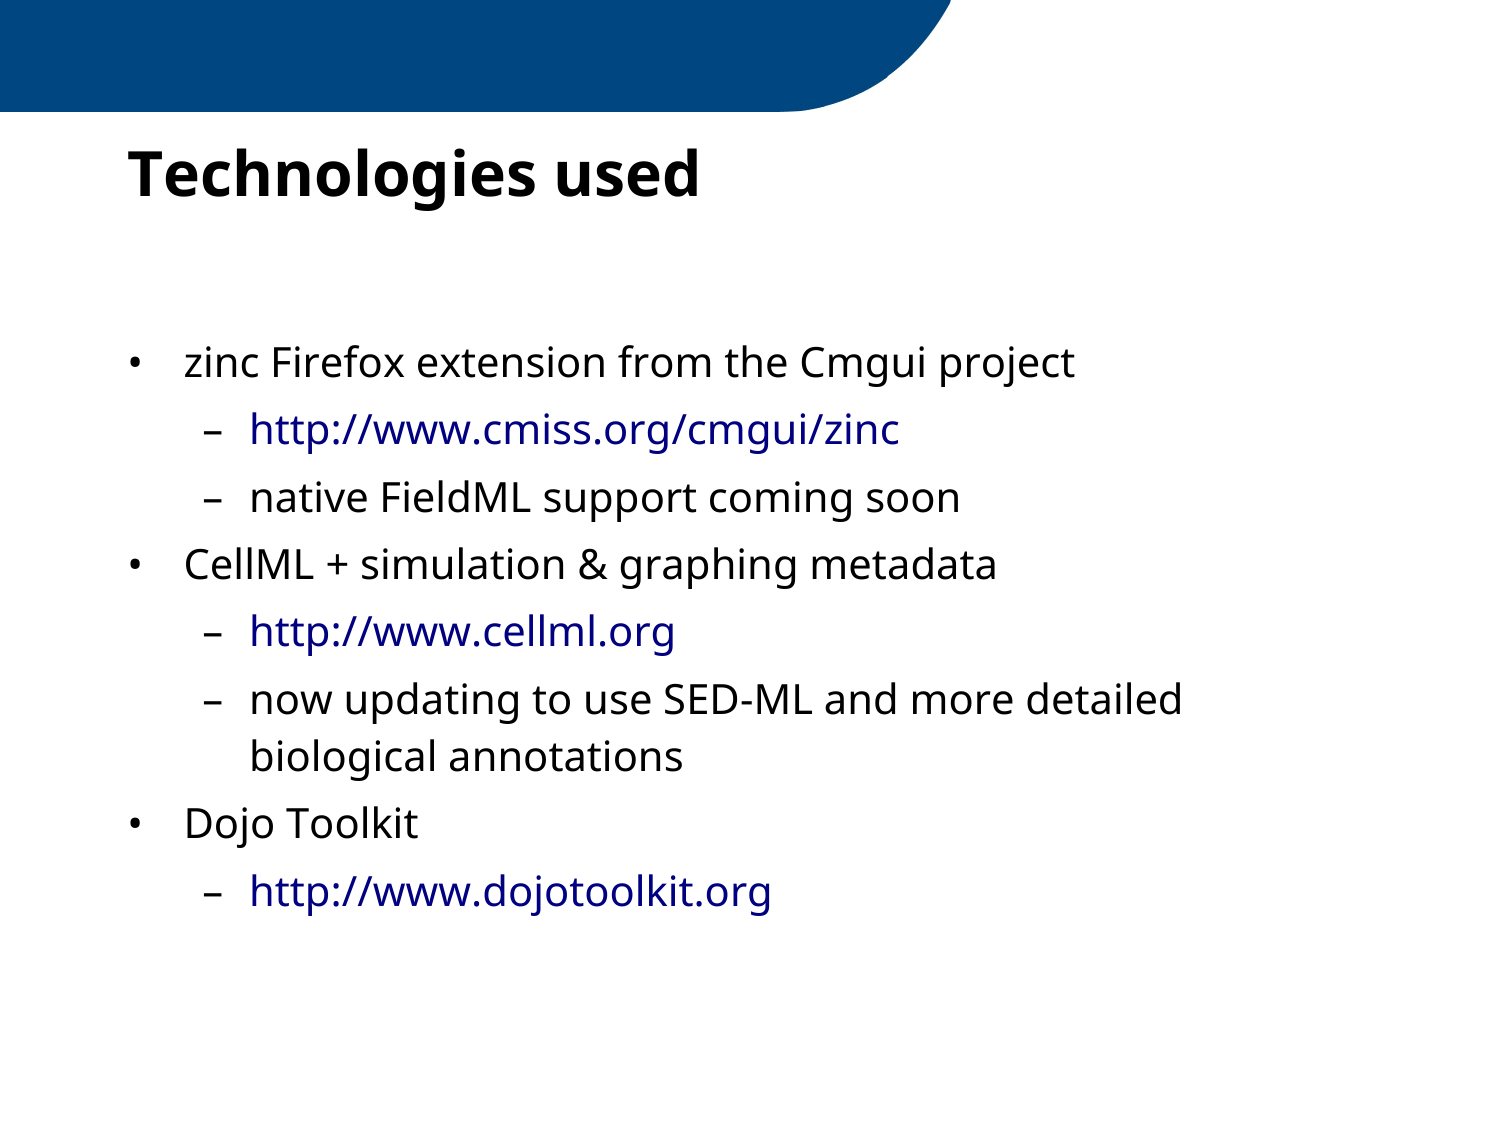

# Technologies used
zinc Firefox extension from the Cmgui project
http://www.cmiss.org/cmgui/zinc
native FieldML support coming soon
CellML + simulation & graphing metadata
http://www.cellml.org
now updating to use SED-ML and more detailed biological annotations
Dojo Toolkit
http://www.dojotoolkit.org